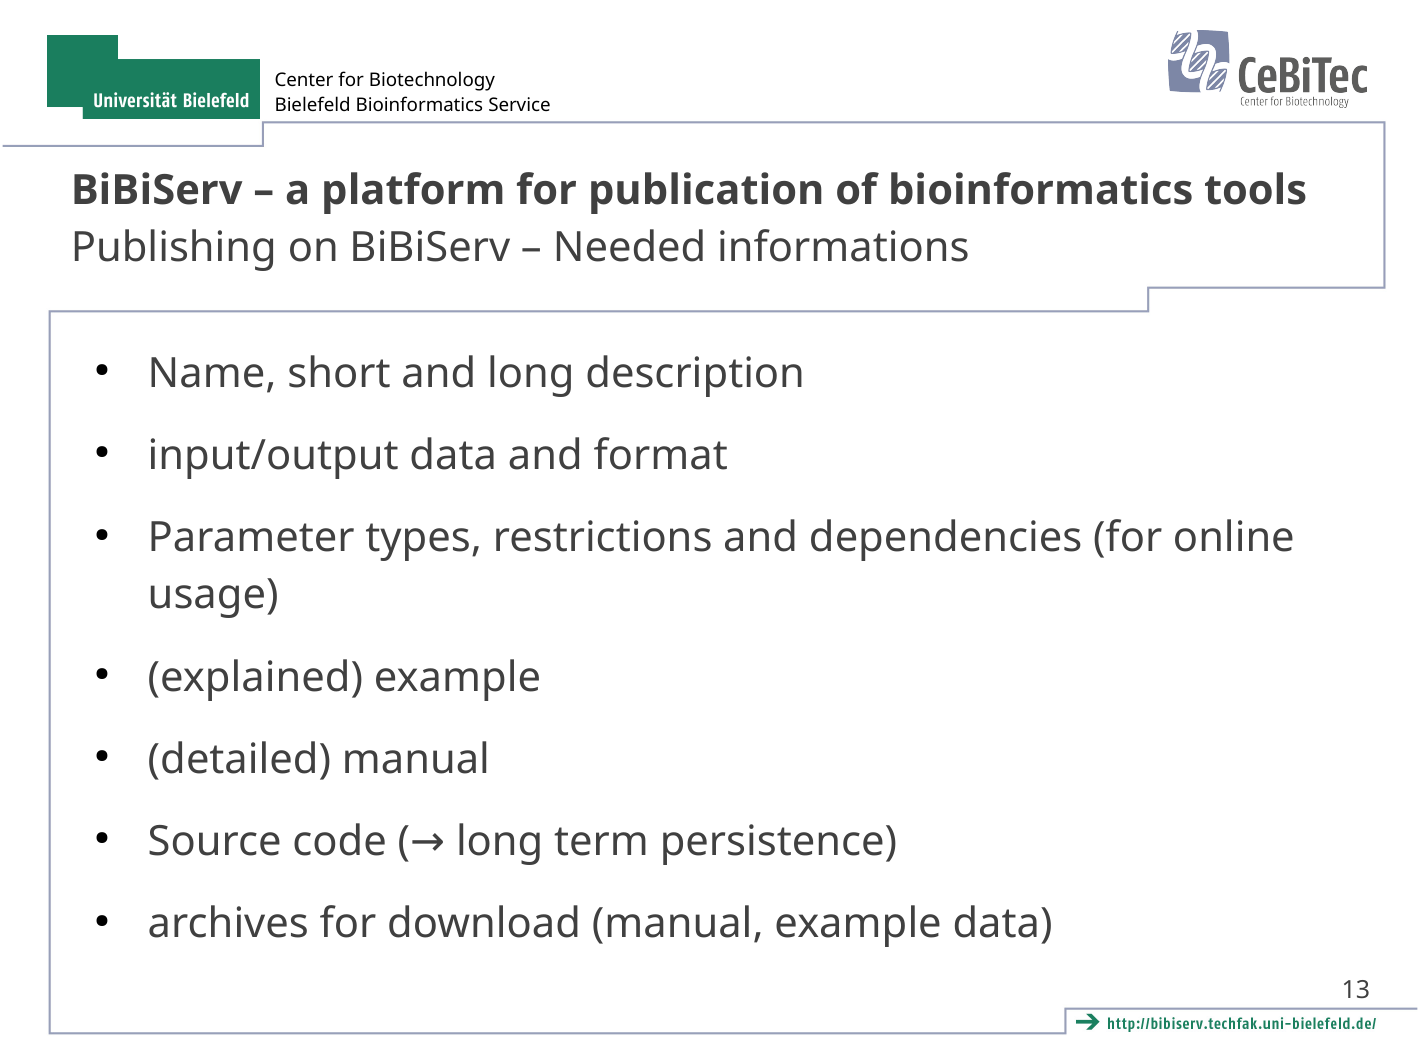

# BiBiServ – a platform for publication of bioinformatics tools Publishing on BiBiServ – Needed informations
Name, short and long description
input/output data and format
Parameter types, restrictions and dependencies (for online usage)
(explained) example
(detailed) manual
Source code (→ long term persistence)
archives for download (manual, example data)
13